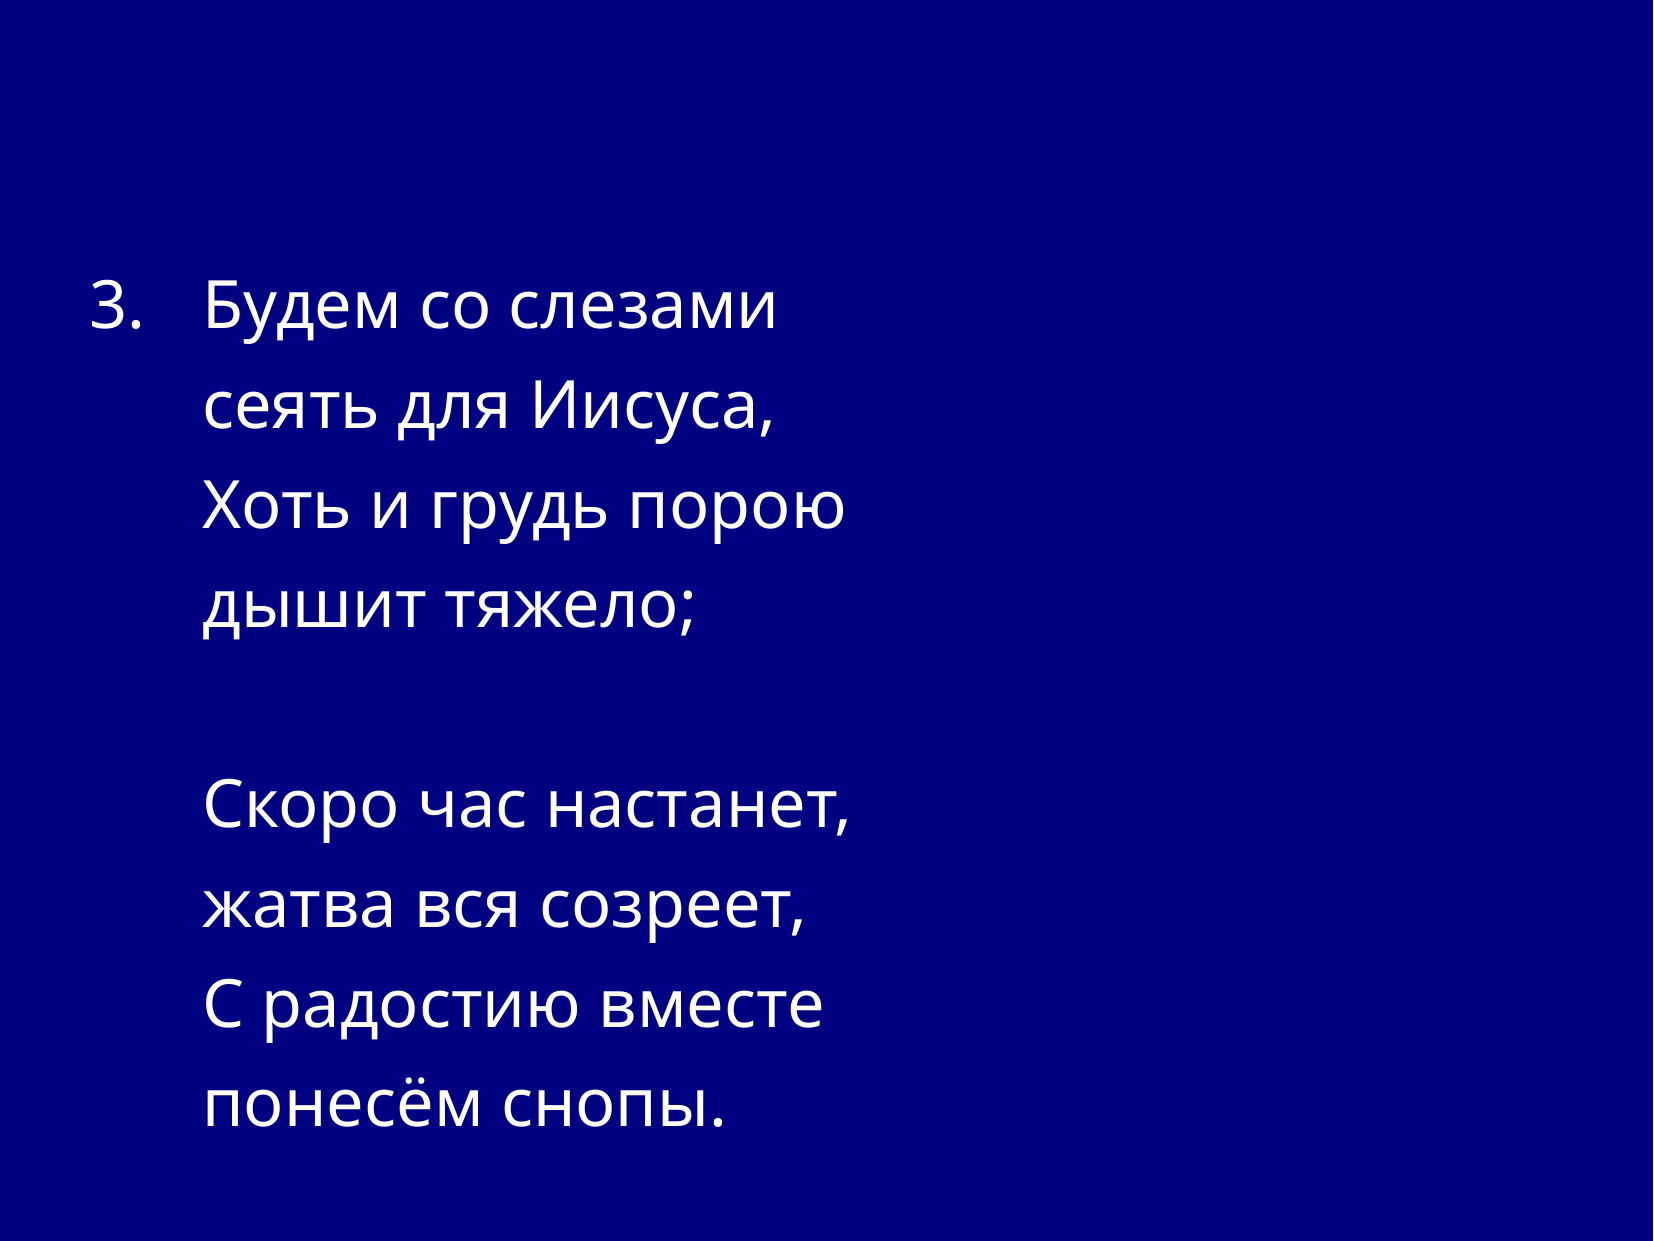

3.	Будем со слезами
	сеять для Иисуса,
	Хоть и грудь порою
	дышит тяжело;
	Скоро час настанет,
	жатва вся созреет,
	С радостию вместе
	понесём снопы.